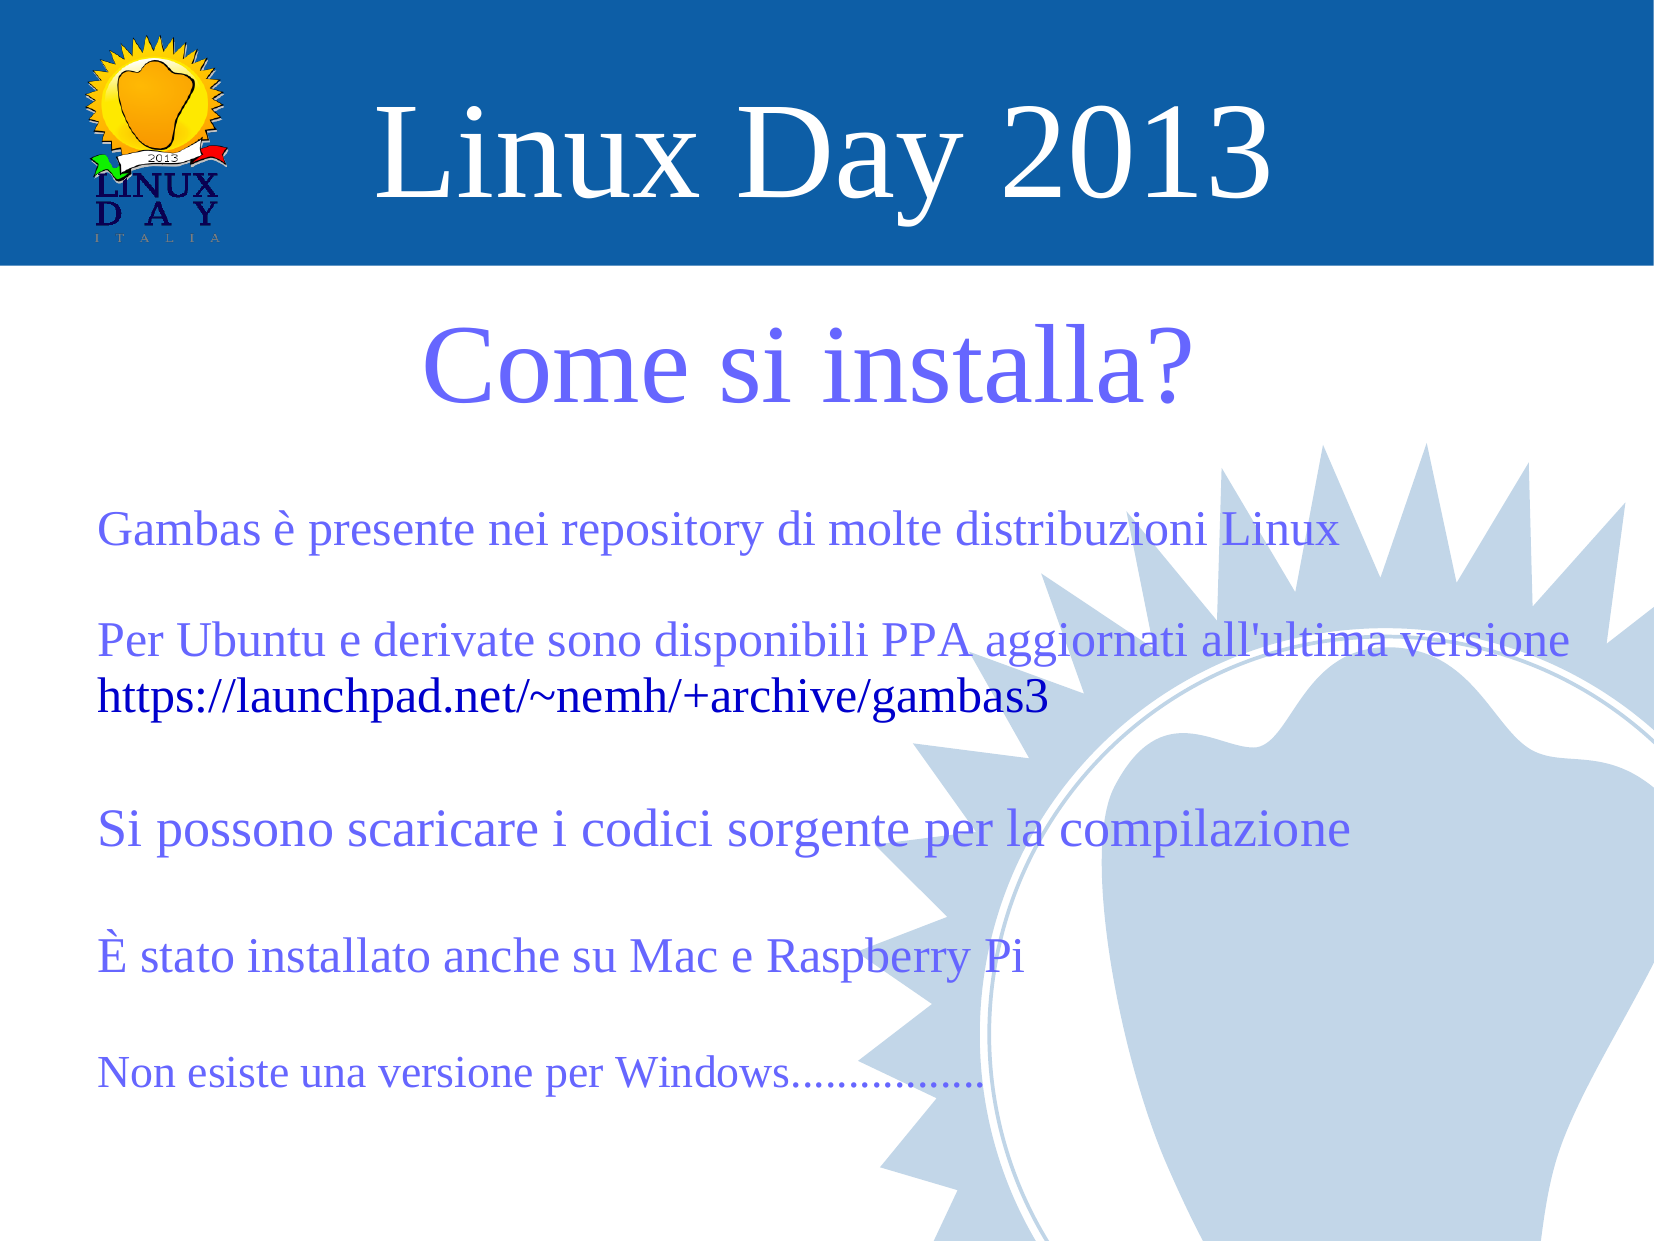

# Linux Day 2013
Come si installa?
Gambas è presente nei repository di molte distribuzioni Linux
Per Ubuntu e derivate sono disponibili PPA aggiornati all'ultima versione https://launchpad.net/~nemh/+archive/gambas3
Si possono scaricare i codici sorgente per la compilazione
È stato installato anche su Mac e Raspberry Pi
Non esiste una versione per Windows.................